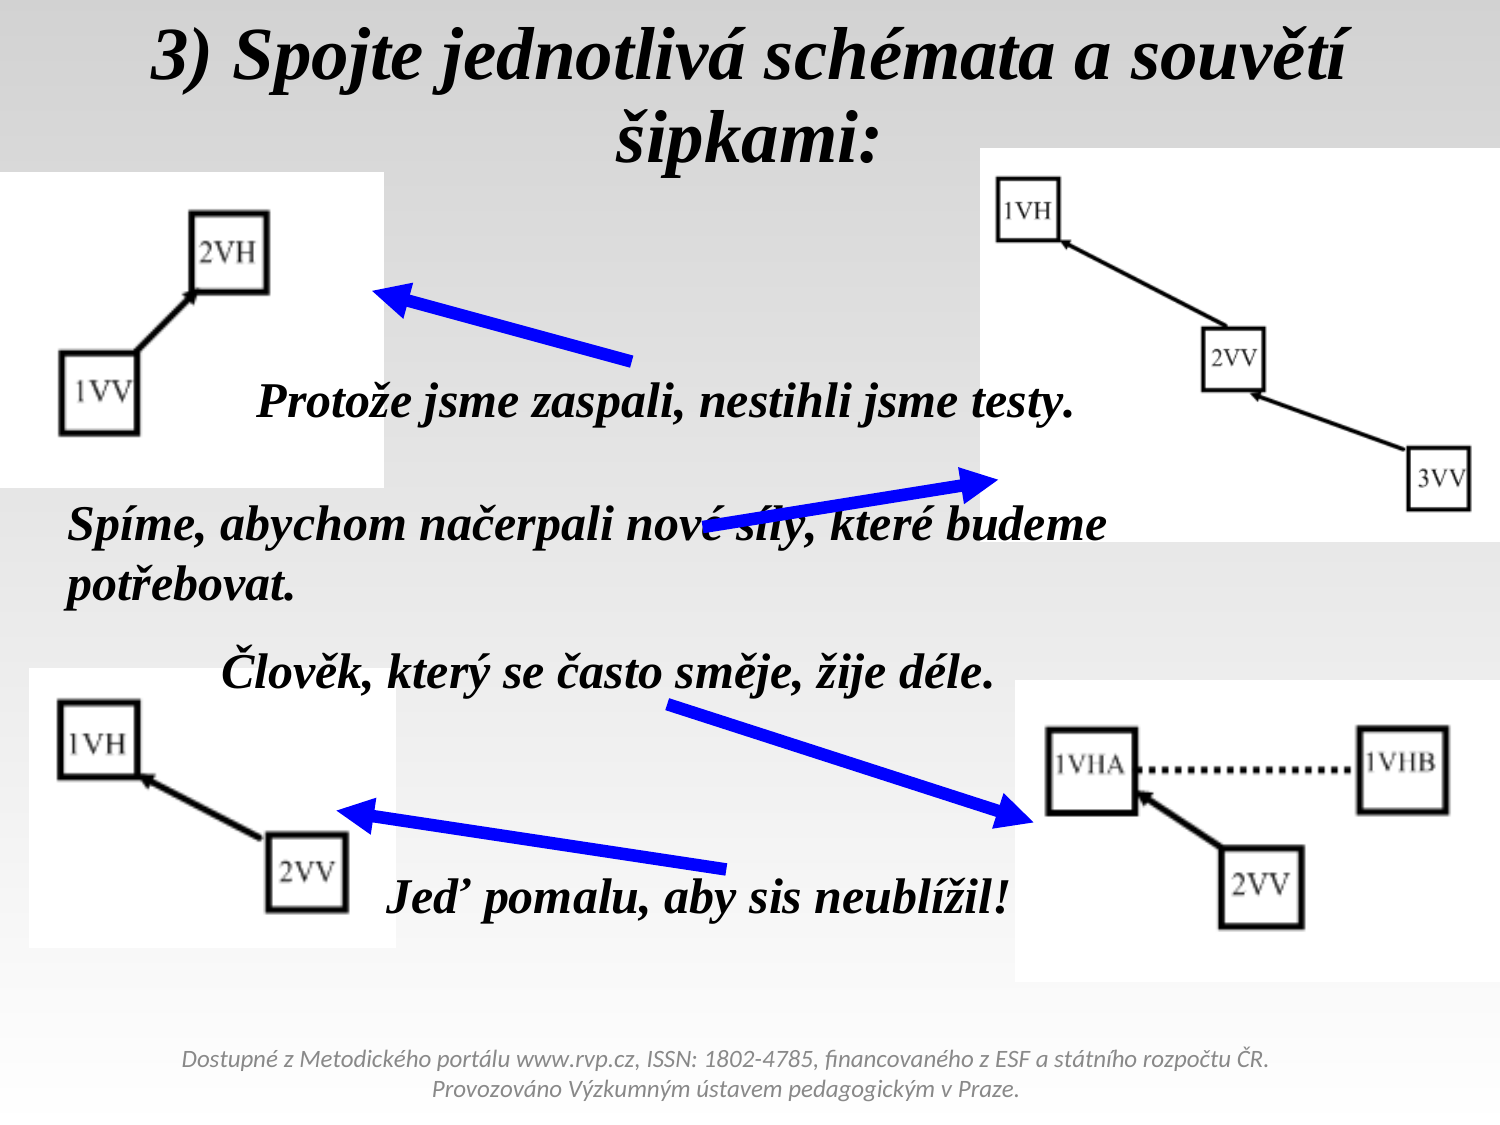

# 3) Spojte jednotlivá schémata a souvětí šipkami:
Protože jsme zaspali, nestihli jsme testy.
Spíme, abychom načerpali nové síly, které budeme potřebovat.
Člověk, který se často směje, žije déle.
Jeď pomalu, aby sis neublížil!
Dostupné z Metodického portálu www.rvp.cz, ISSN: 1802-4785, financovaného z ESF a státního rozpočtu ČR. Provozováno Výzkumným ústavem pedagogickým v Praze.